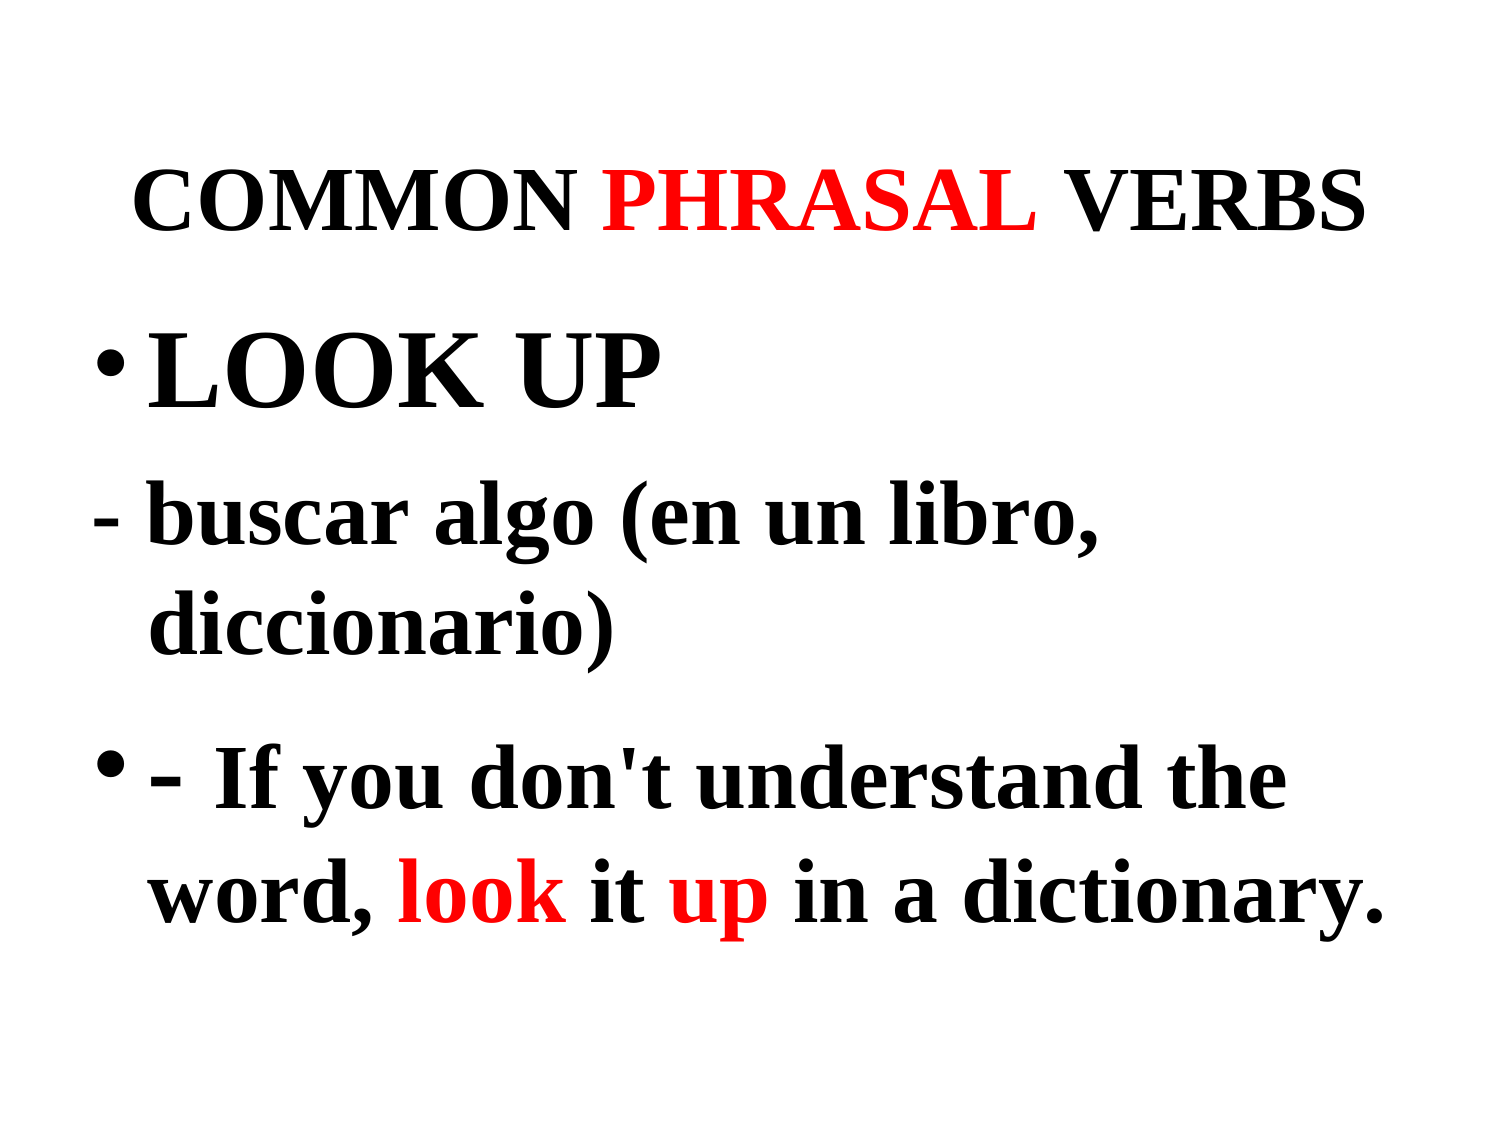

# COMMON PHRASAL VERBS
LOOK UP
- buscar algo (en un libro, diccionario)
- If you don't understand the word, look it up in a dictionary.